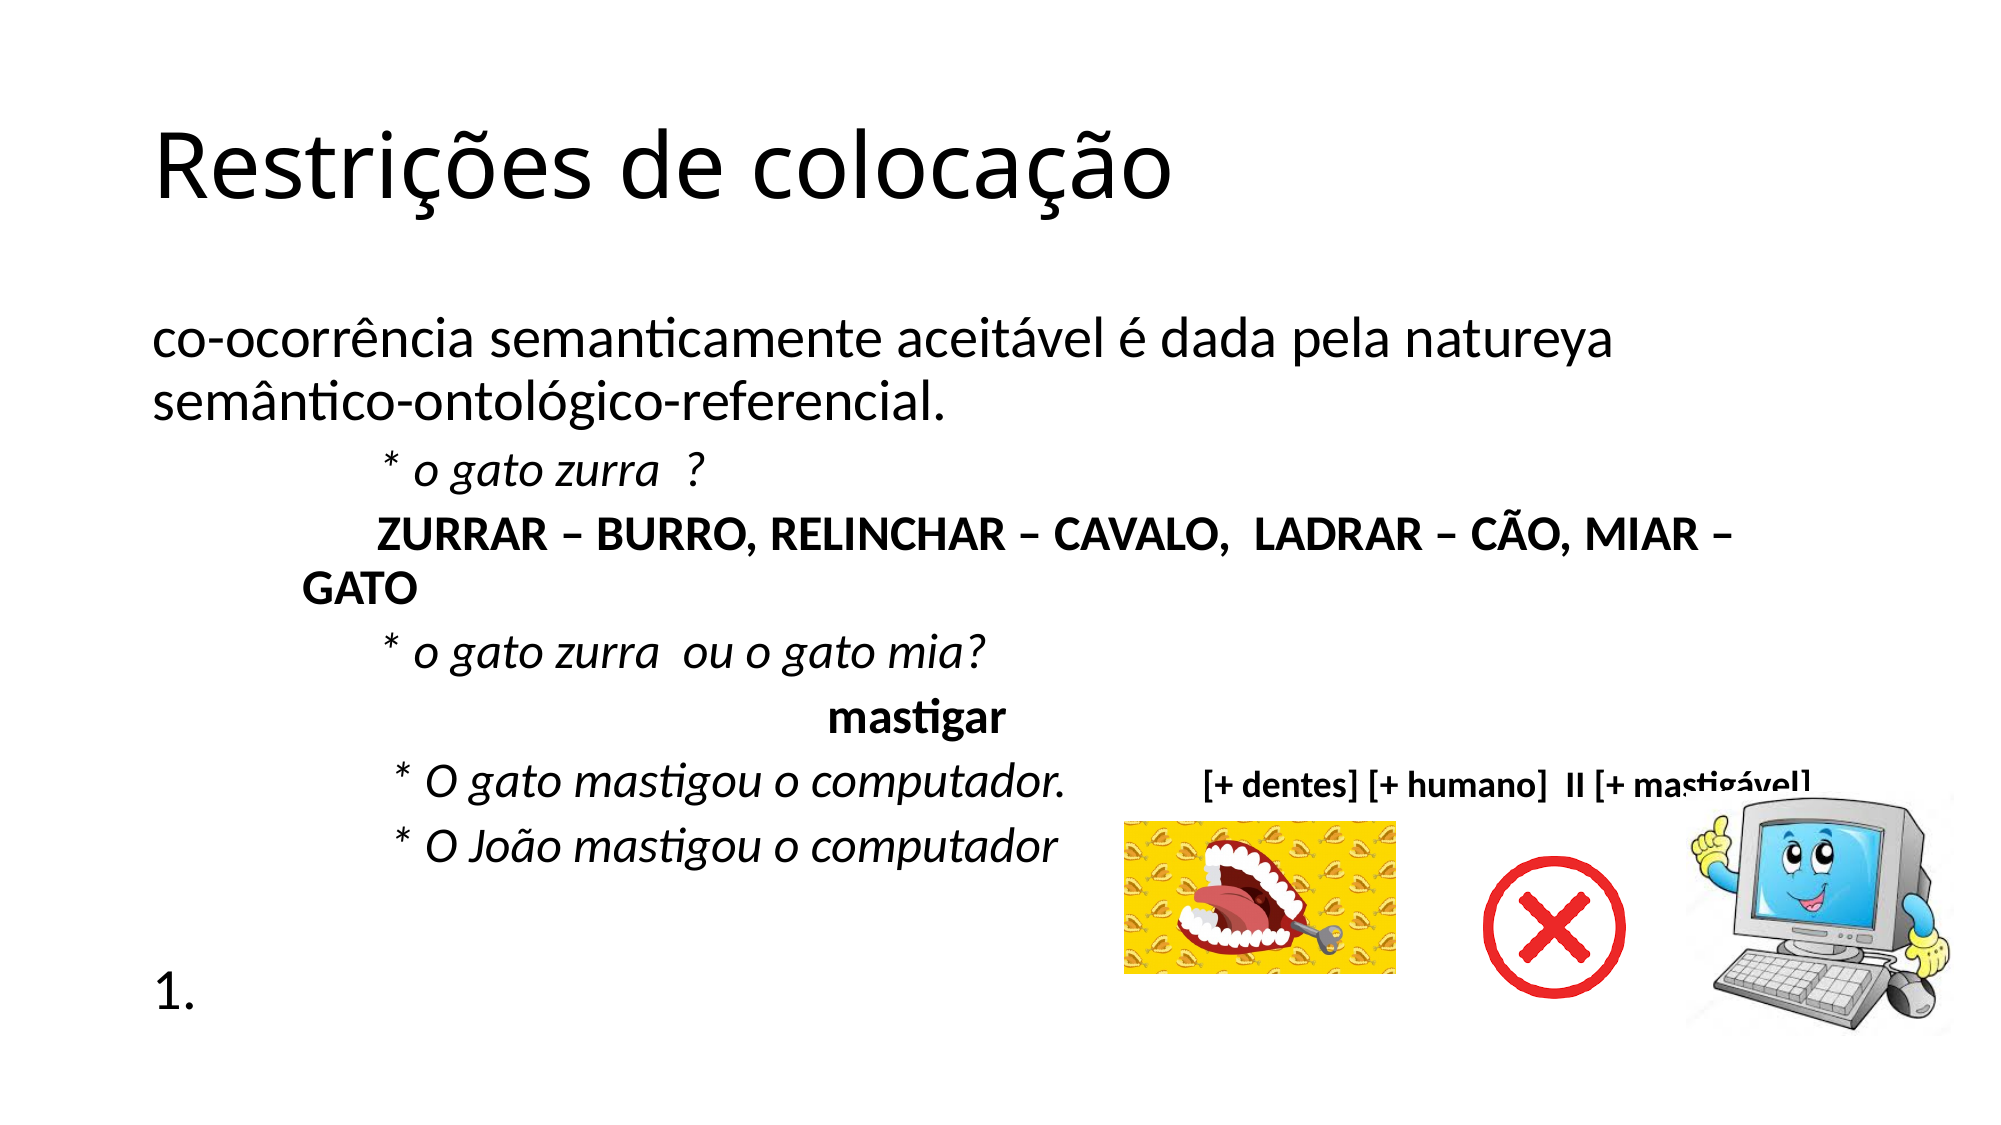

# Restrições de colocação
co-ocorrência semanticamente aceitável é dada pela natureya semântico-ontológico-referencial.
	* o gato zurra ?
	ZURRAR – BURRO, RELINCHAR – CAVALO, LADRAR – CÃO, MIAR –GATO
	* o gato zurra ou o gato mia?
							mastigar
	 * O gato mastigou o computador. 		[+ dentes] [+ humano] II [+ mastigável]
	 * O João mastigou o computador